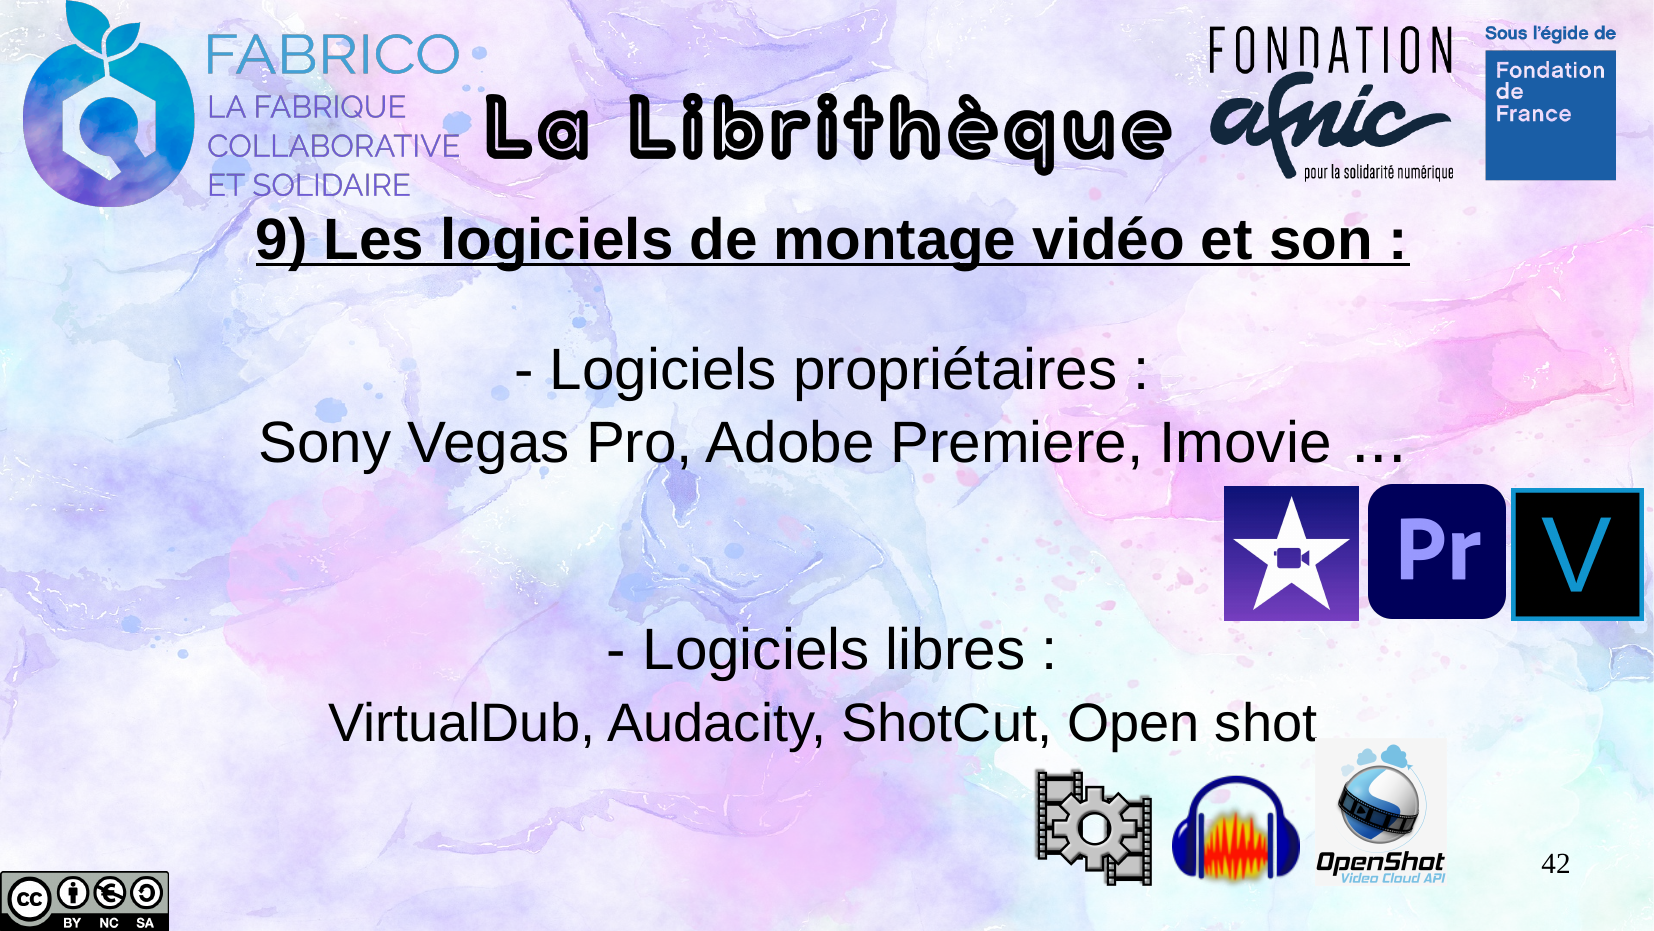

# 9) Les logiciels de montage vidéo et son :
- Logiciels propriétaires :
Sony Vegas Pro, Adobe Premiere, Imovie ...
- Logiciels libres :
VirtualDub, Audacity, ShotCut, Open shot
42